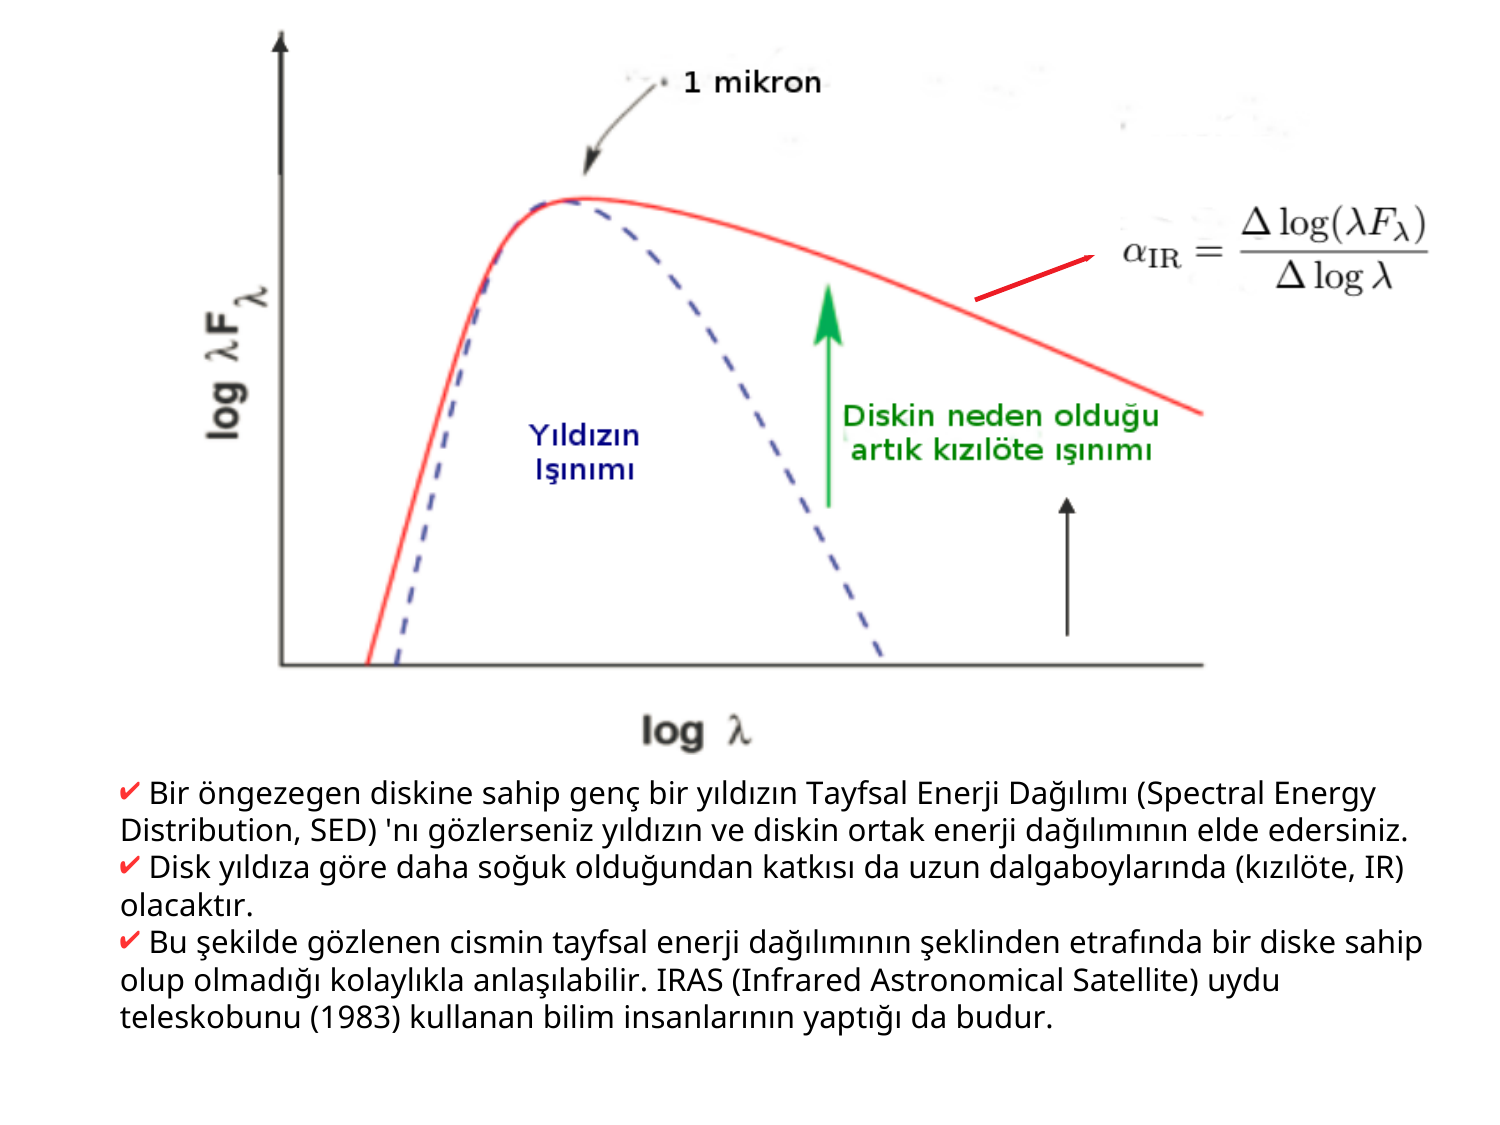

Bir öngezegen diskine sahip genç bir yıldızın Tayfsal Enerji Dağılımı (Spectral Energy Distribution, SED) 'nı gözlerseniz yıldızın ve diskin ortak enerji dağılımının elde edersiniz.
 Disk yıldıza göre daha soğuk olduğundan katkısı da uzun dalgaboylarında (kızılöte, IR) olacaktır.
 Bu şekilde gözlenen cismin tayfsal enerji dağılımının şeklinden etrafında bir diske sahip olup olmadığı kolaylıkla anlaşılabilir. IRAS (Infrared Astronomical Satellite) uydu teleskobunu (1983) kullanan bilim insanlarının yaptığı da budur.